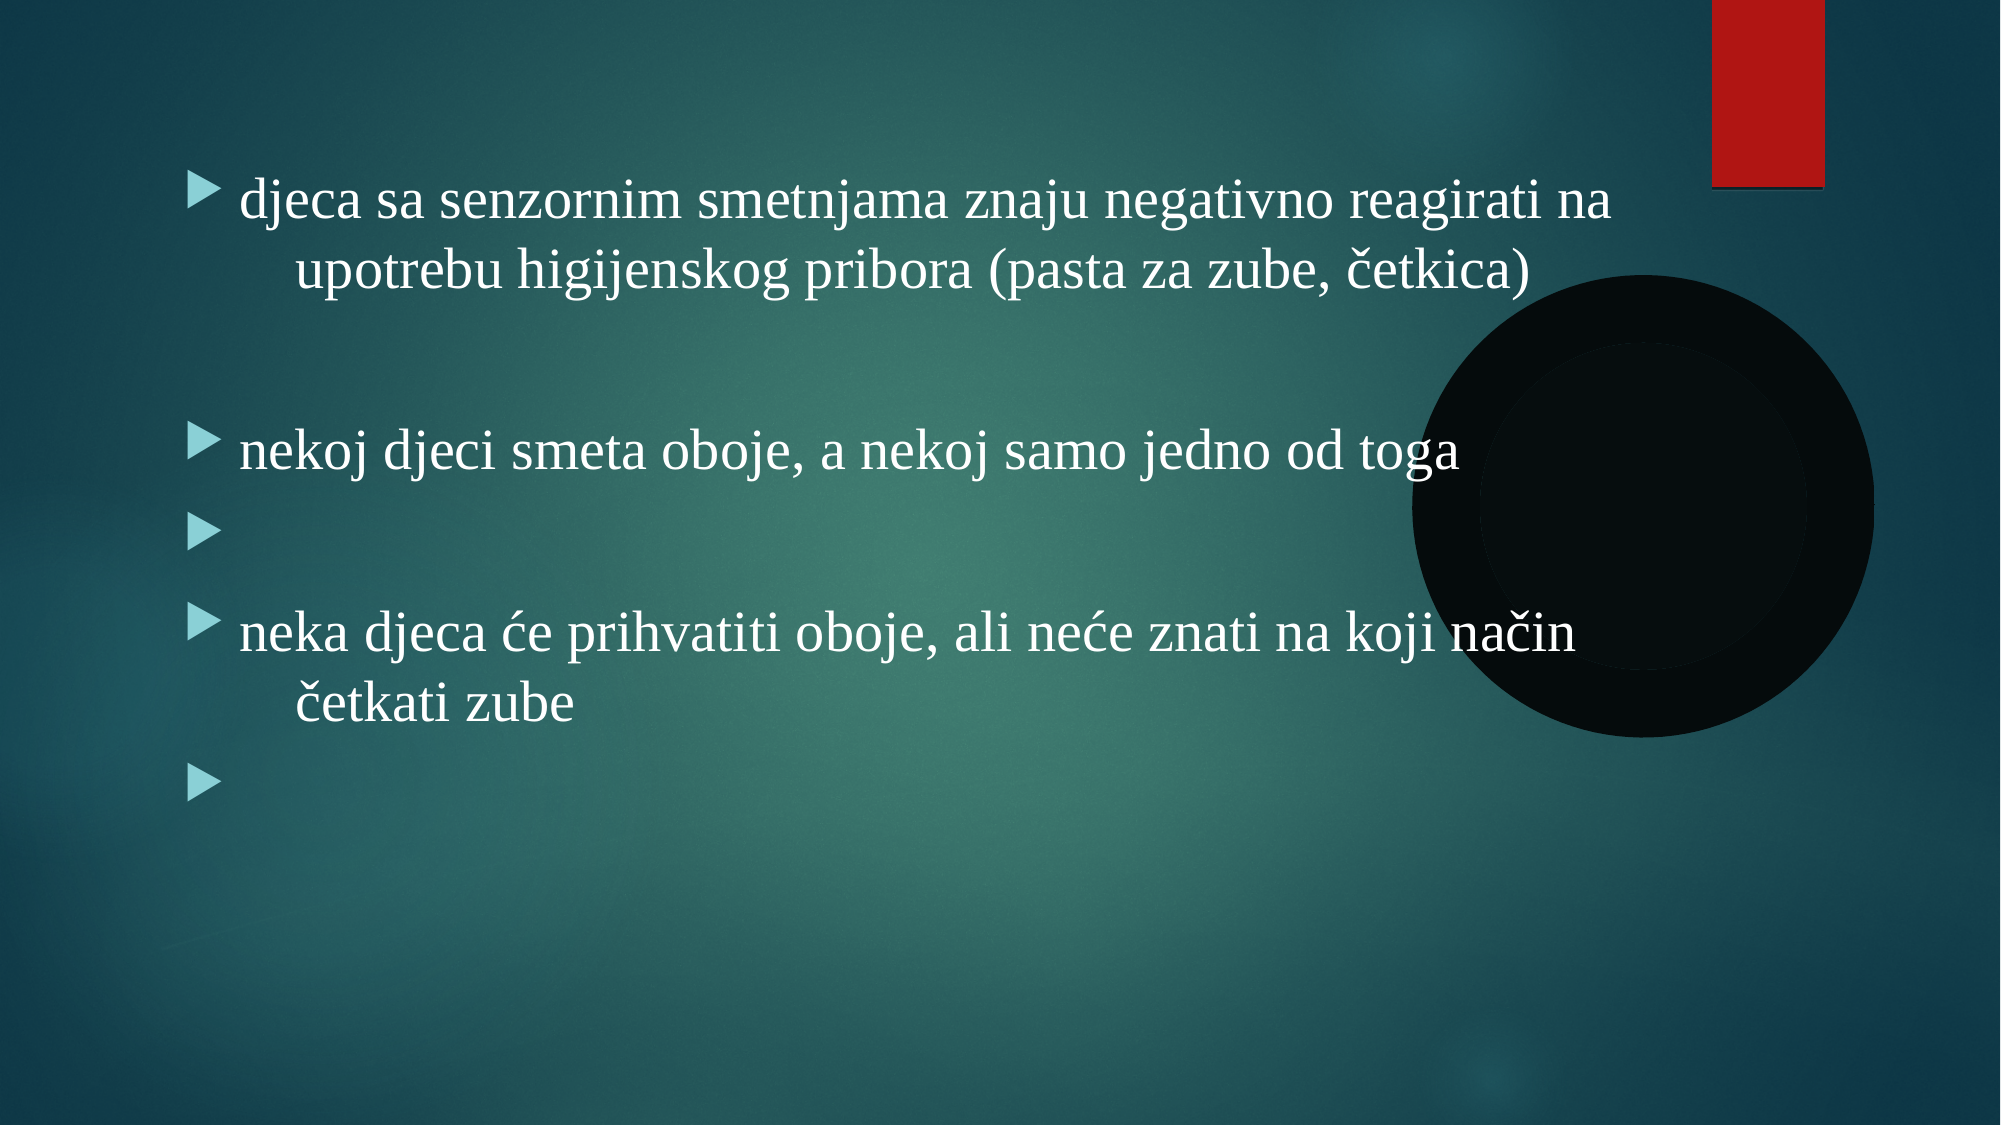

# djeca sa senzornim smetnjama znaju negativno reagirati na upotrebu higijenskog pribora (pasta za zube, četkica)
nekoj djeci smeta oboje, a nekoj samo jedno od toga
neka djeca će prihvatiti oboje, ali neće znati na koji način četkati zube